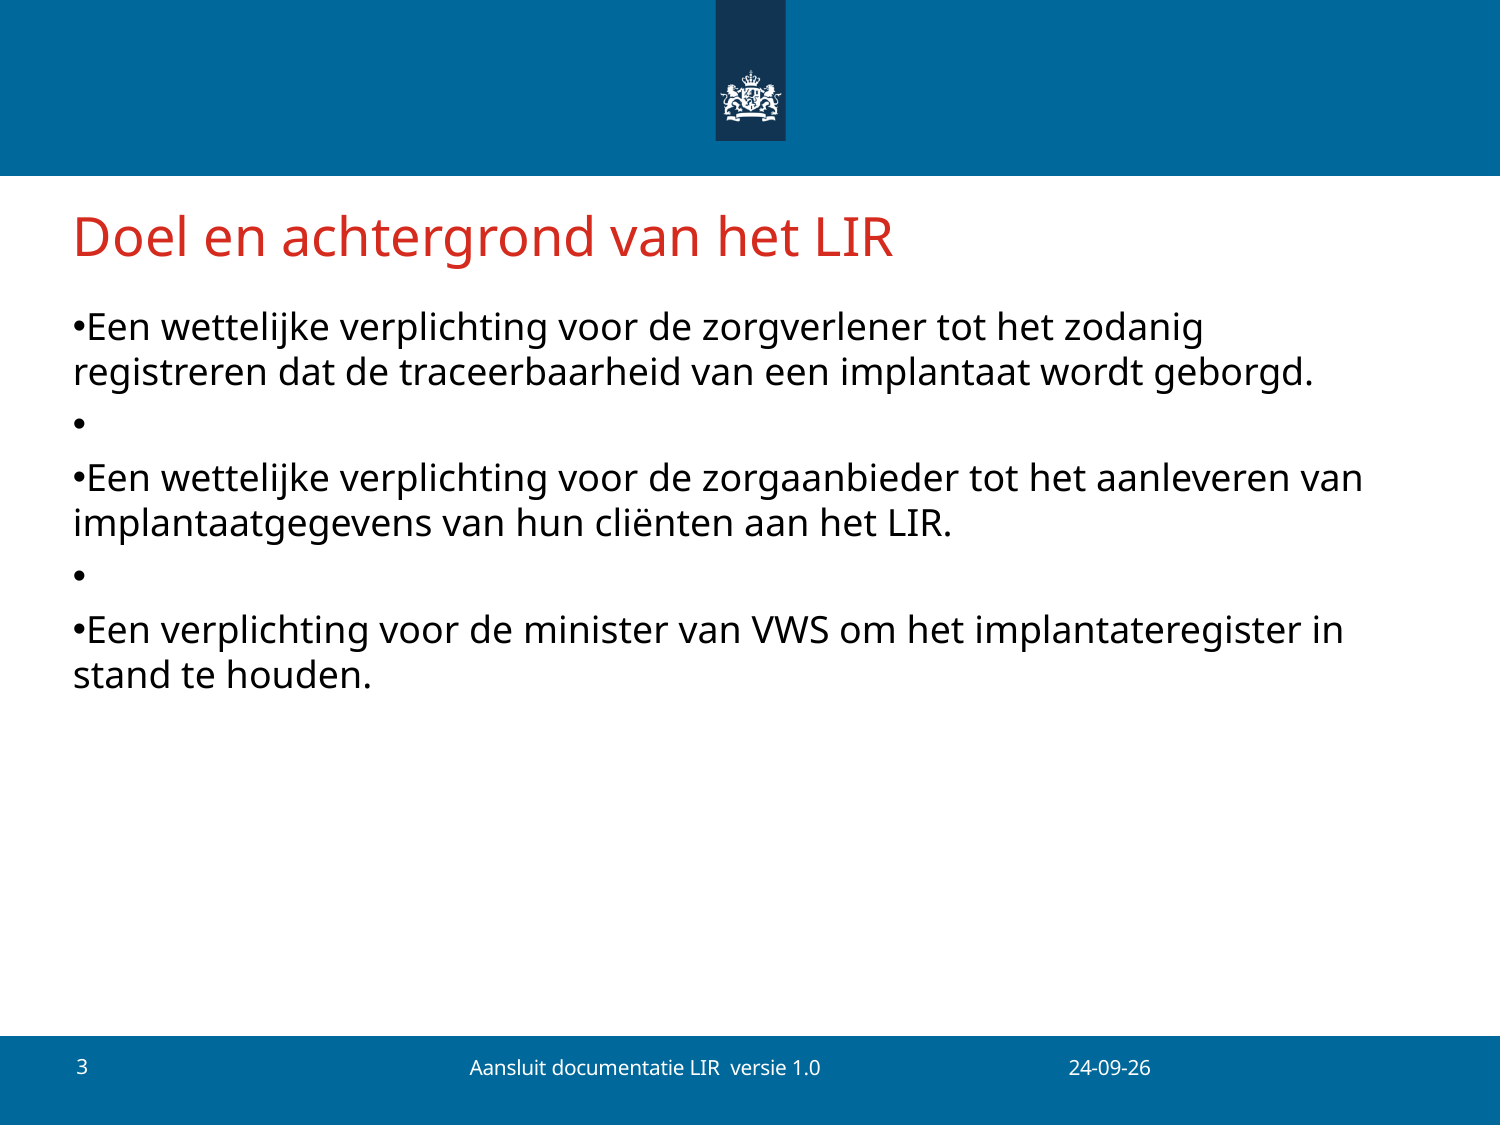

# Doel en achtergrond van het LIR
Een wettelijke verplichting voor de zorgverlener tot het zodanig registreren dat de traceerbaarheid van een implantaat wordt geborgd.
Een wettelijke verplichting voor de zorgaanbieder tot het aanleveren van implantaatgegevens van hun cliënten aan het LIR.
Een verplichting voor de minister van VWS om het implantateregister in stand te houden.
3
Aansluit documentatie LIR versie 1.0